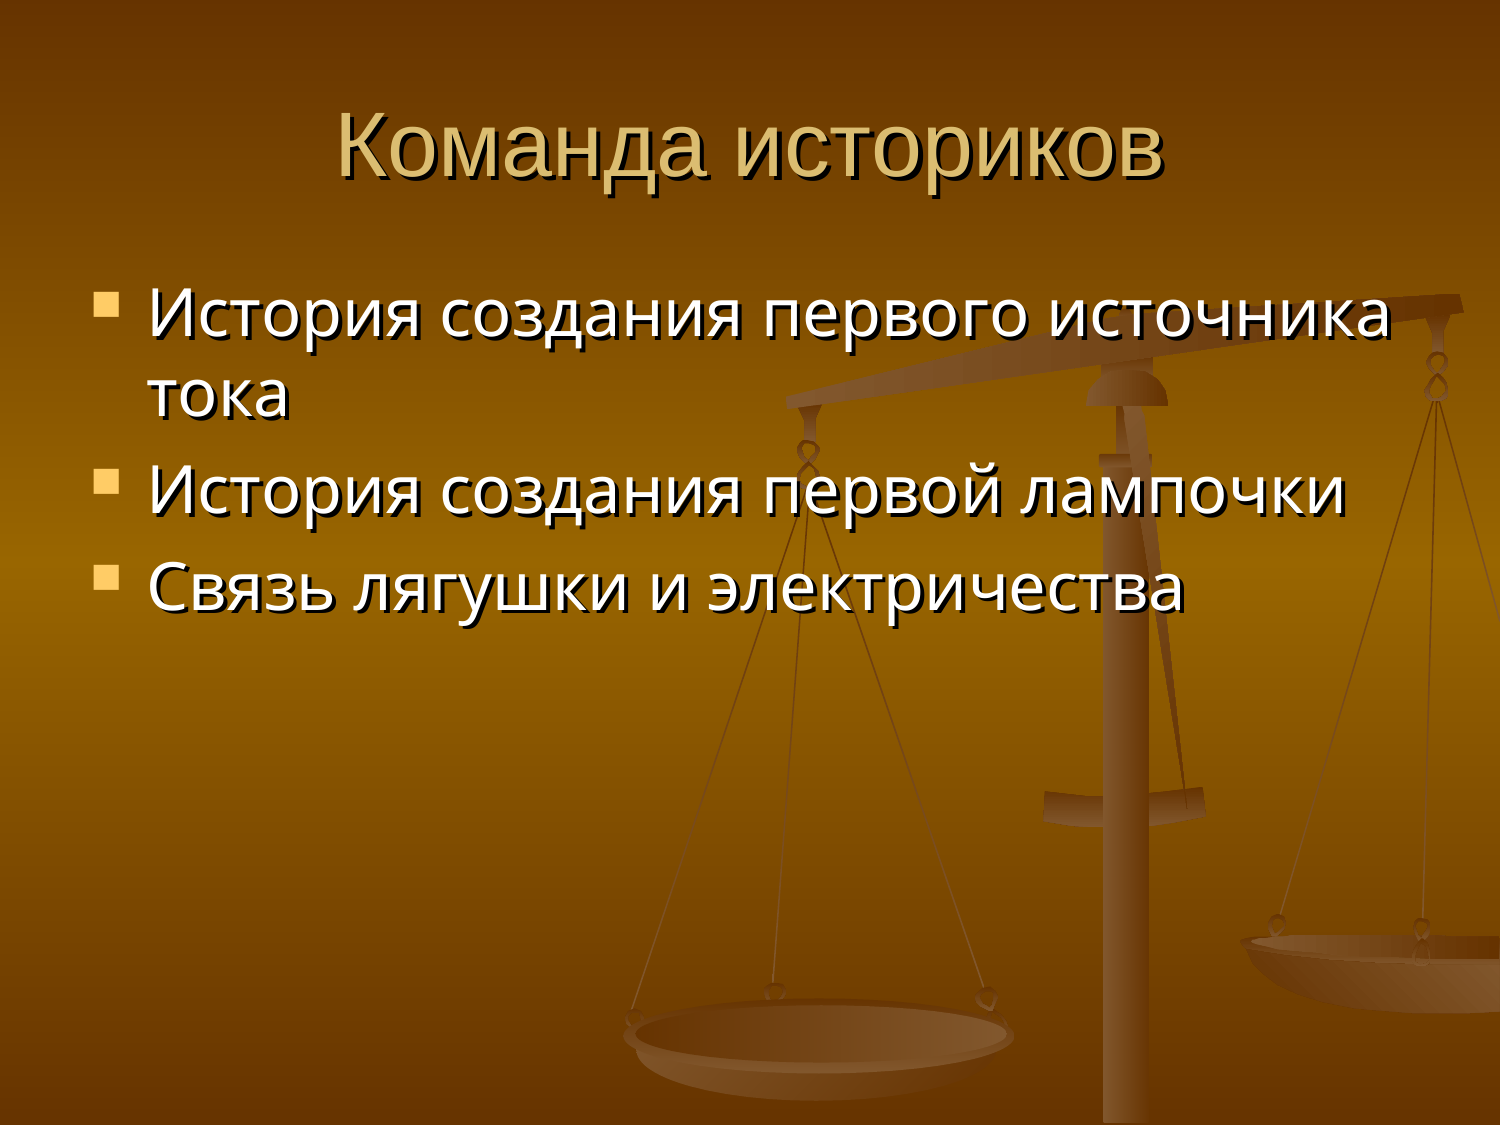

# Команда историков
История создания первого источника тока
История создания первой лампочки
Связь лягушки и электричества